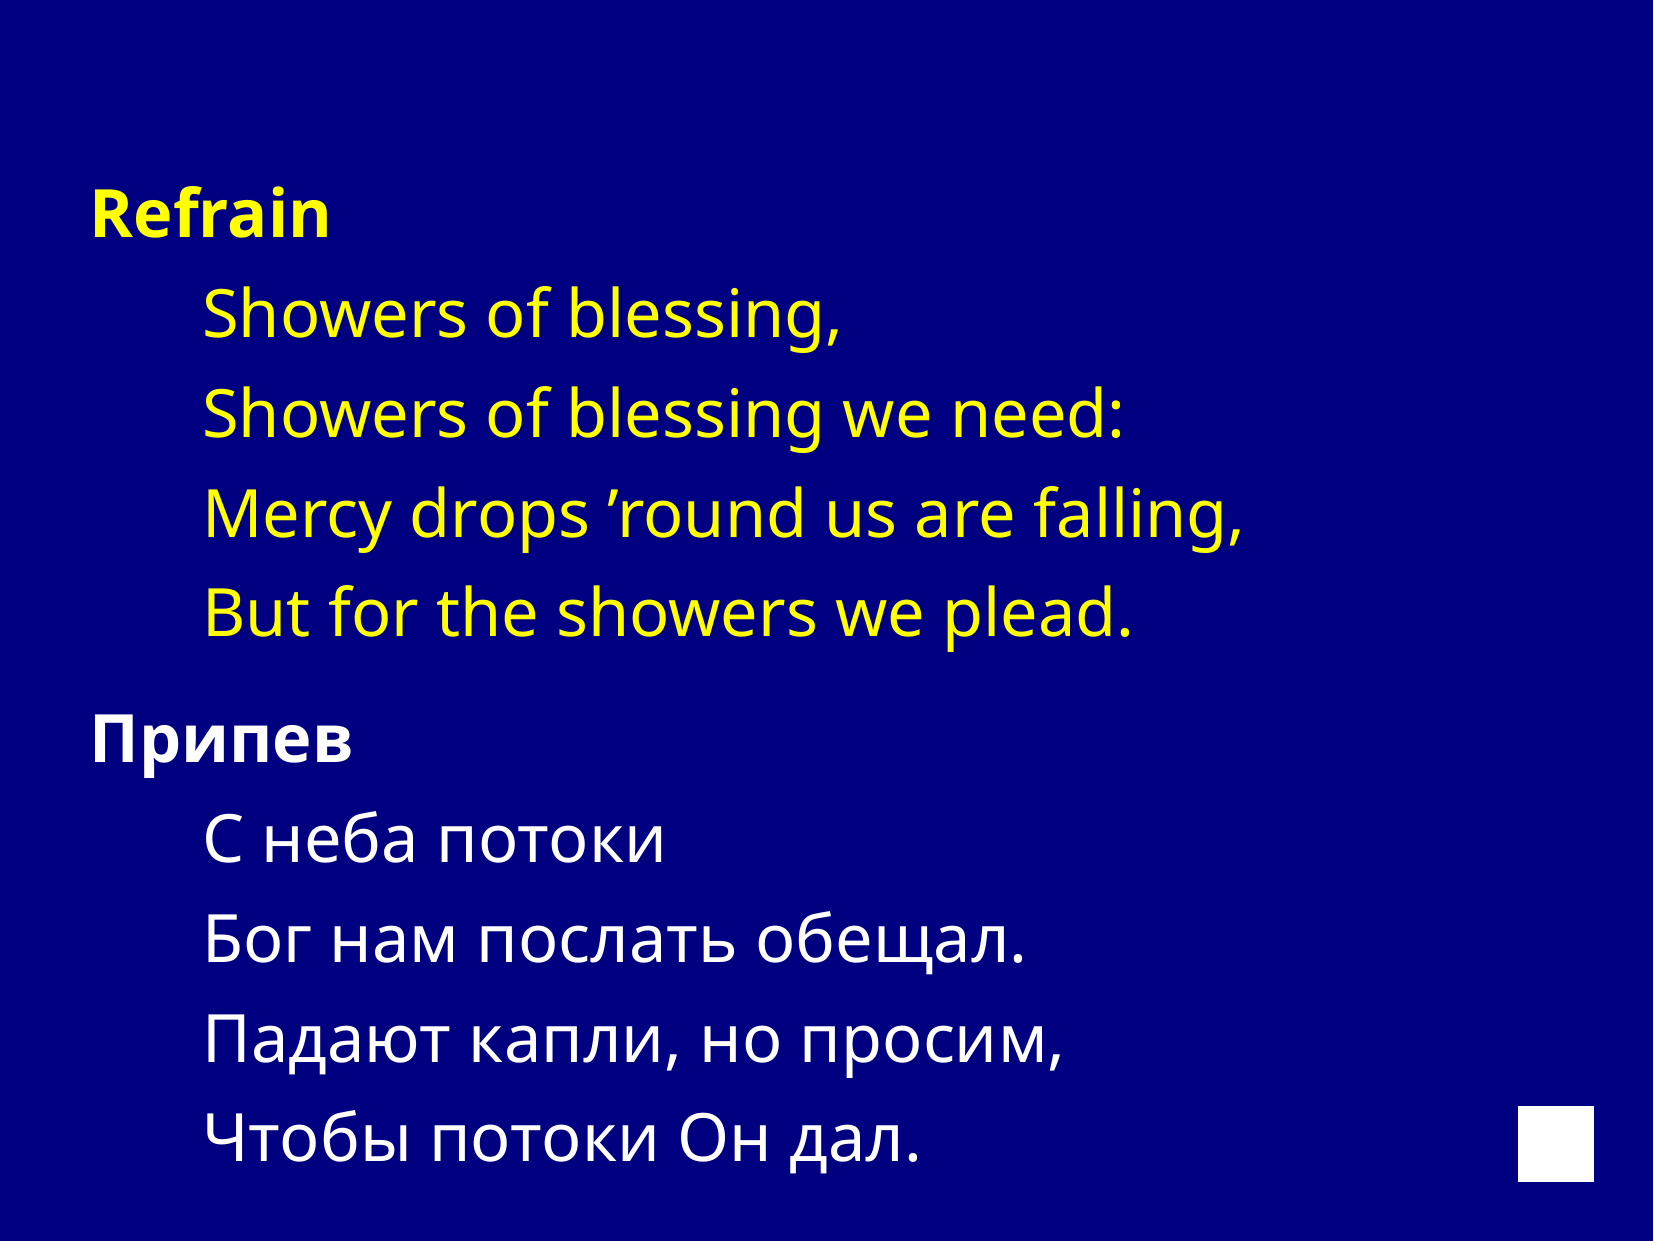

Refrain
	Showers of blessing,
	Showers of blessing we need:
	Mercy drops ’round us are falling,
	But for the showers we plead.
Припев
	С неба потоки
	Бог нам послать обещал.
	Падают капли, но просим,
	Чтобы потоки Он дал.